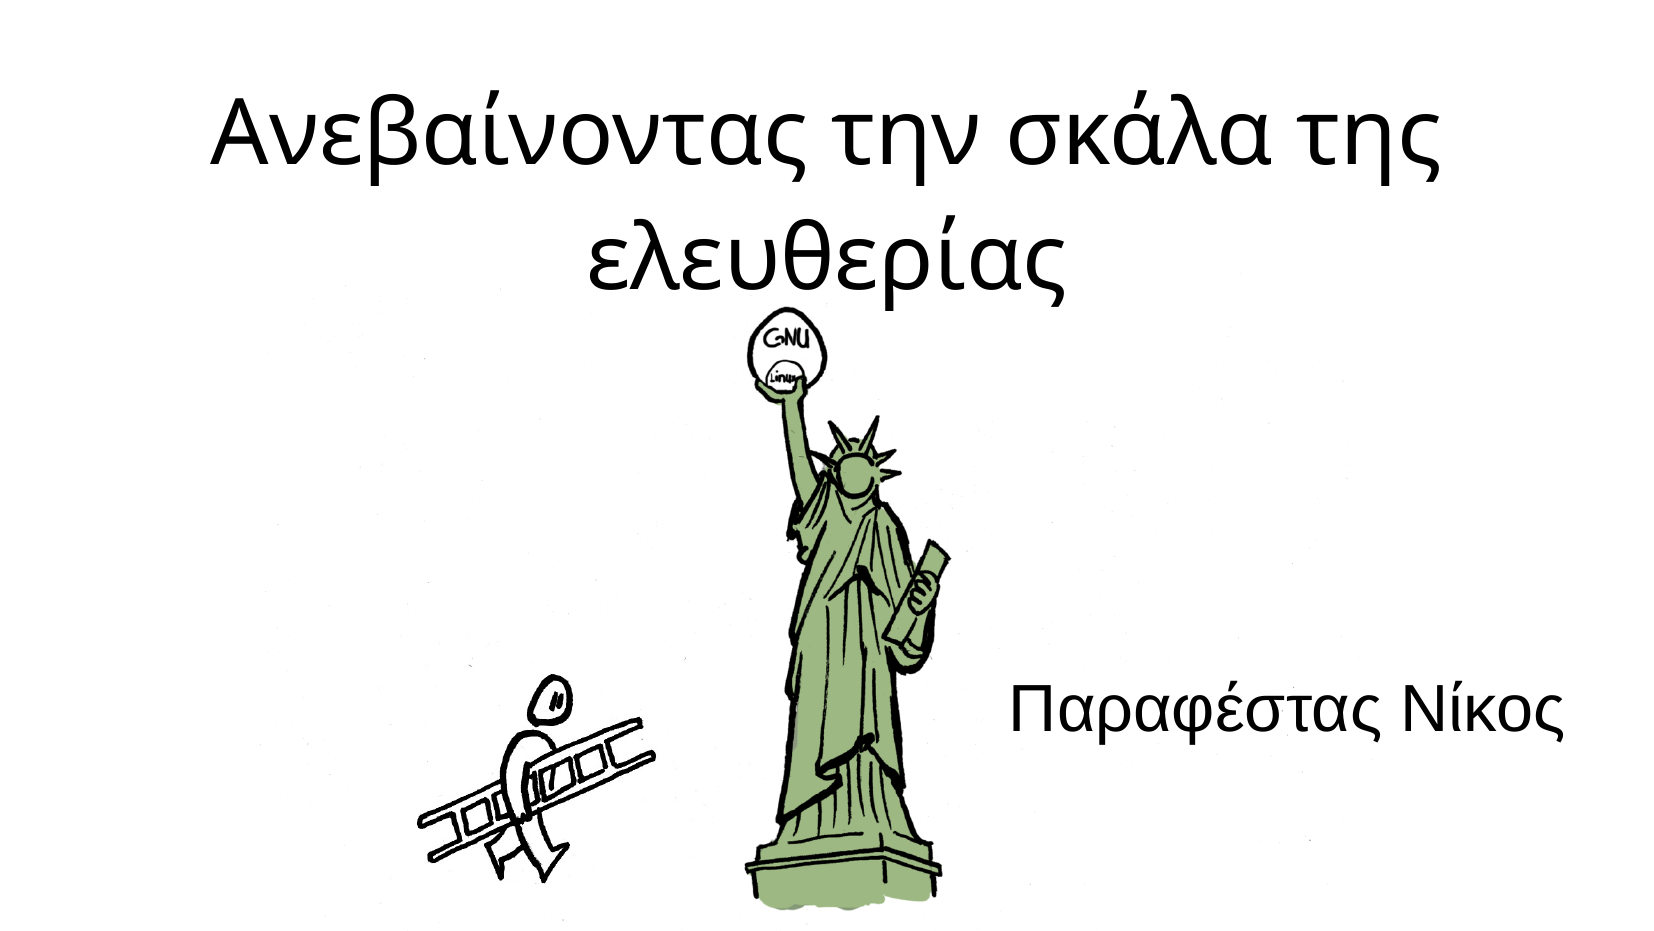

# Ανεβαίνοντας την σκάλα της ελευθερίας
Παραφέστας Νίκος